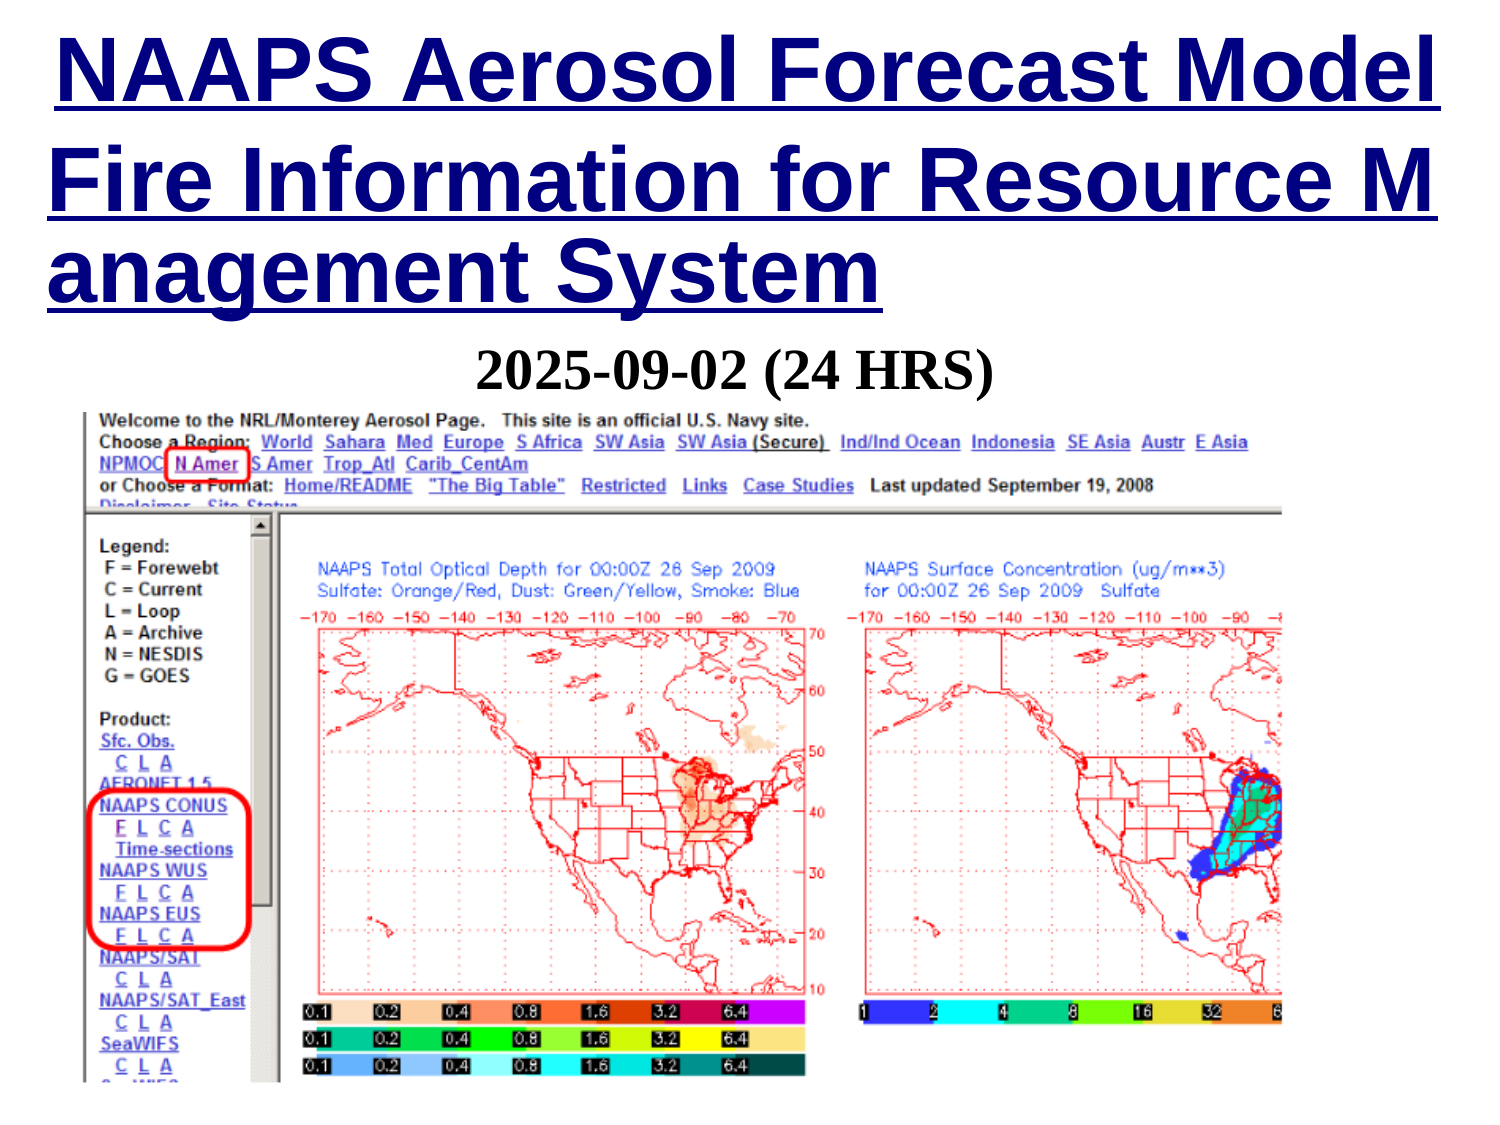

NAAPS Aerosol Forecast ModelFire Information for Resource Management System
2025-09-02 (24 HRS)